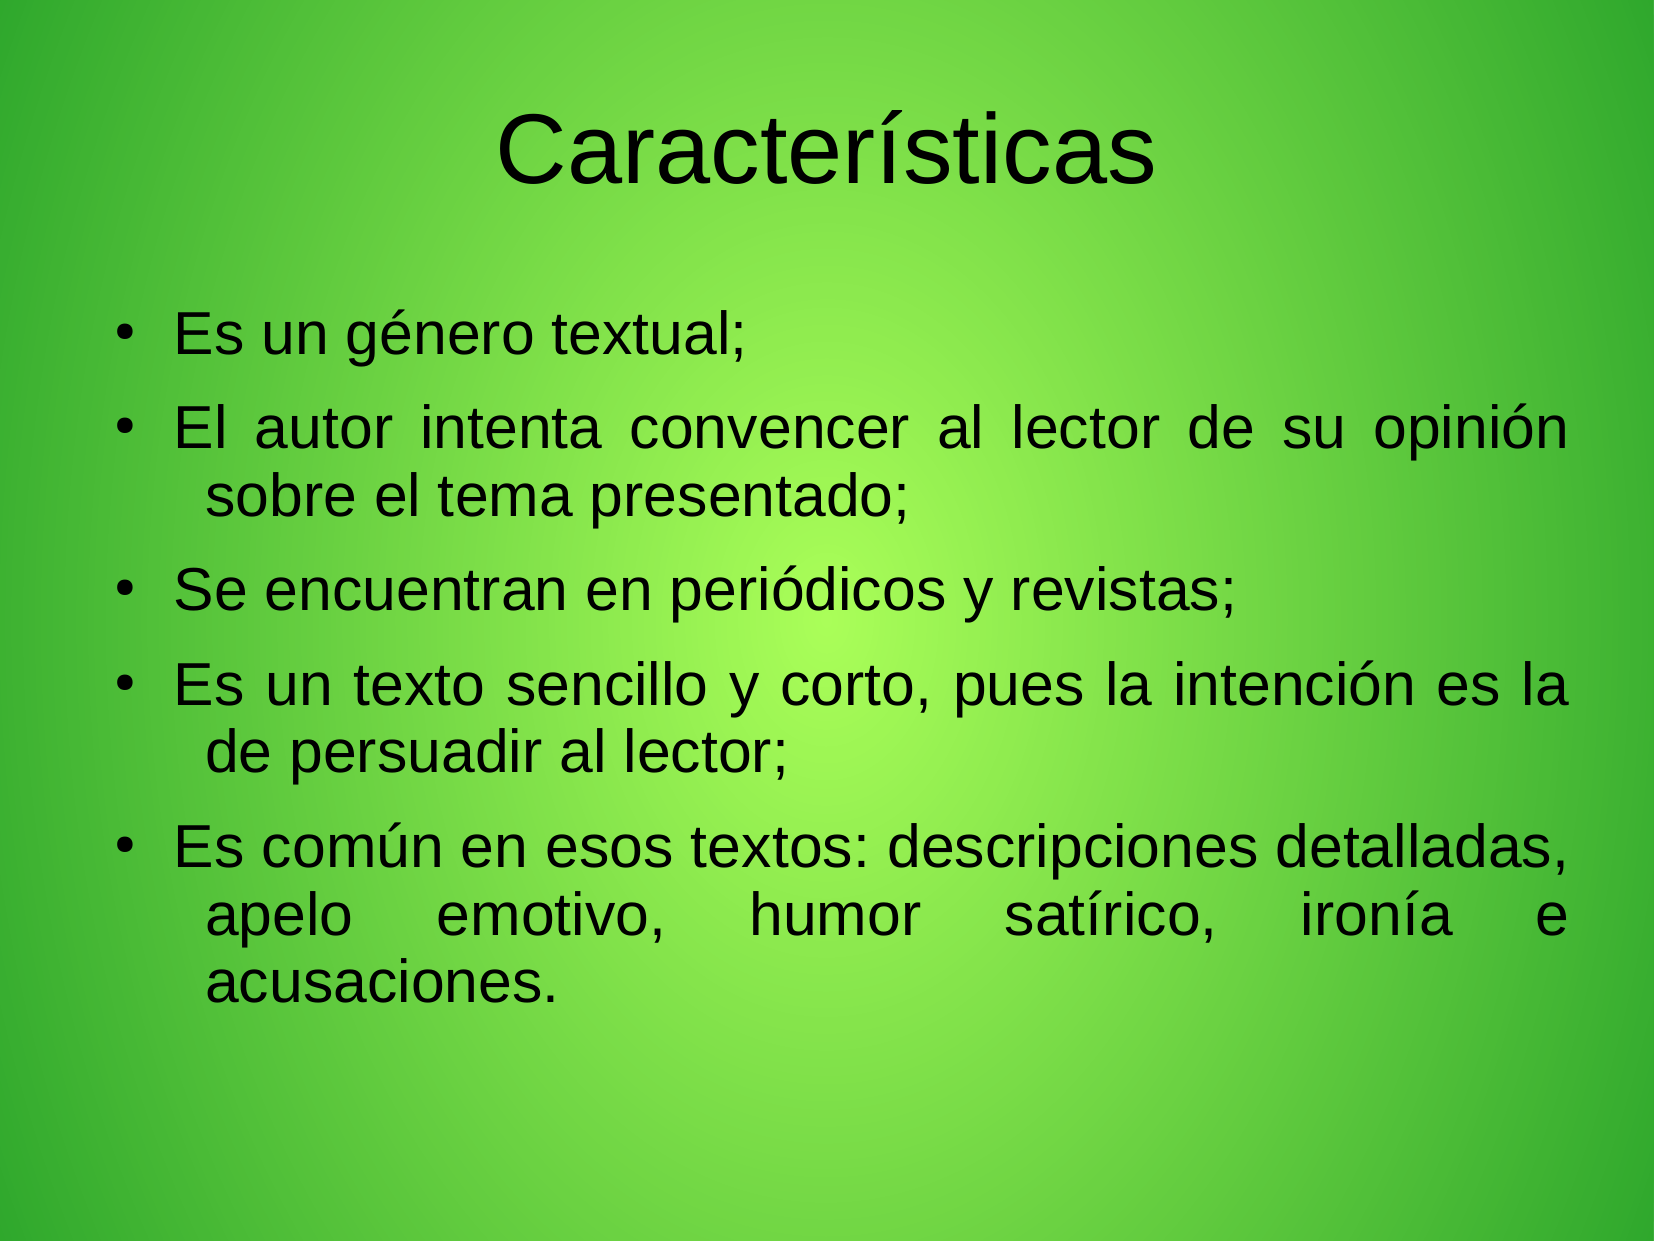

# Características
Es un género textual;
El autor intenta convencer al lector de su opinión sobre el tema presentado;
Se encuentran en periódicos y revistas;
Es un texto sencillo y corto, pues la intención es la de persuadir al lector;
Es común en esos textos: descripciones detalladas, apelo emotivo, humor satírico, ironía e acusaciones.